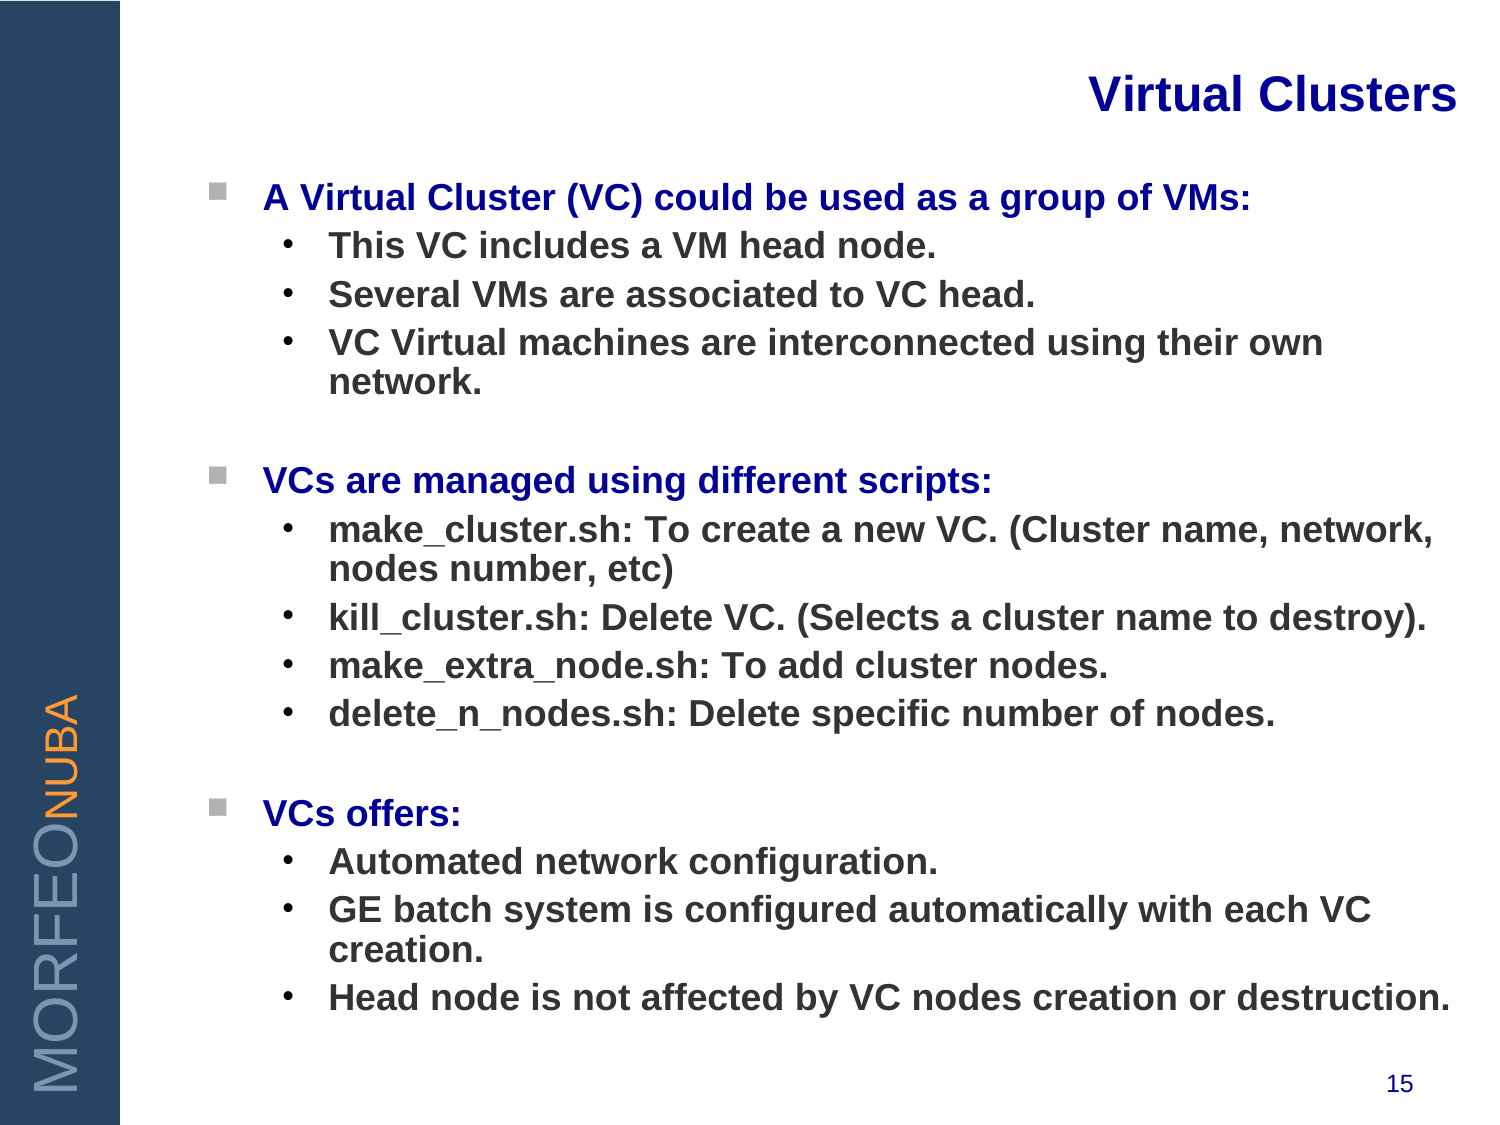

Virtual Clusters
A Virtual Cluster (VC) could be used as a group of VMs:
This VC includes a VM head node.
Several VMs are associated to VC head.
VC Virtual machines are interconnected using their own network.
VCs are managed using different scripts:
make_cluster.sh: To create a new VC. (Cluster name, network, nodes number, etc)
kill_cluster.sh: Delete VC. (Selects a cluster name to destroy).
make_extra_node.sh: To add cluster nodes.
delete_n_nodes.sh: Delete specific number of nodes.
VCs offers:
Automated network configuration.
GE batch system is configured automatically with each VC creation.
Head node is not affected by VC nodes creation or destruction.